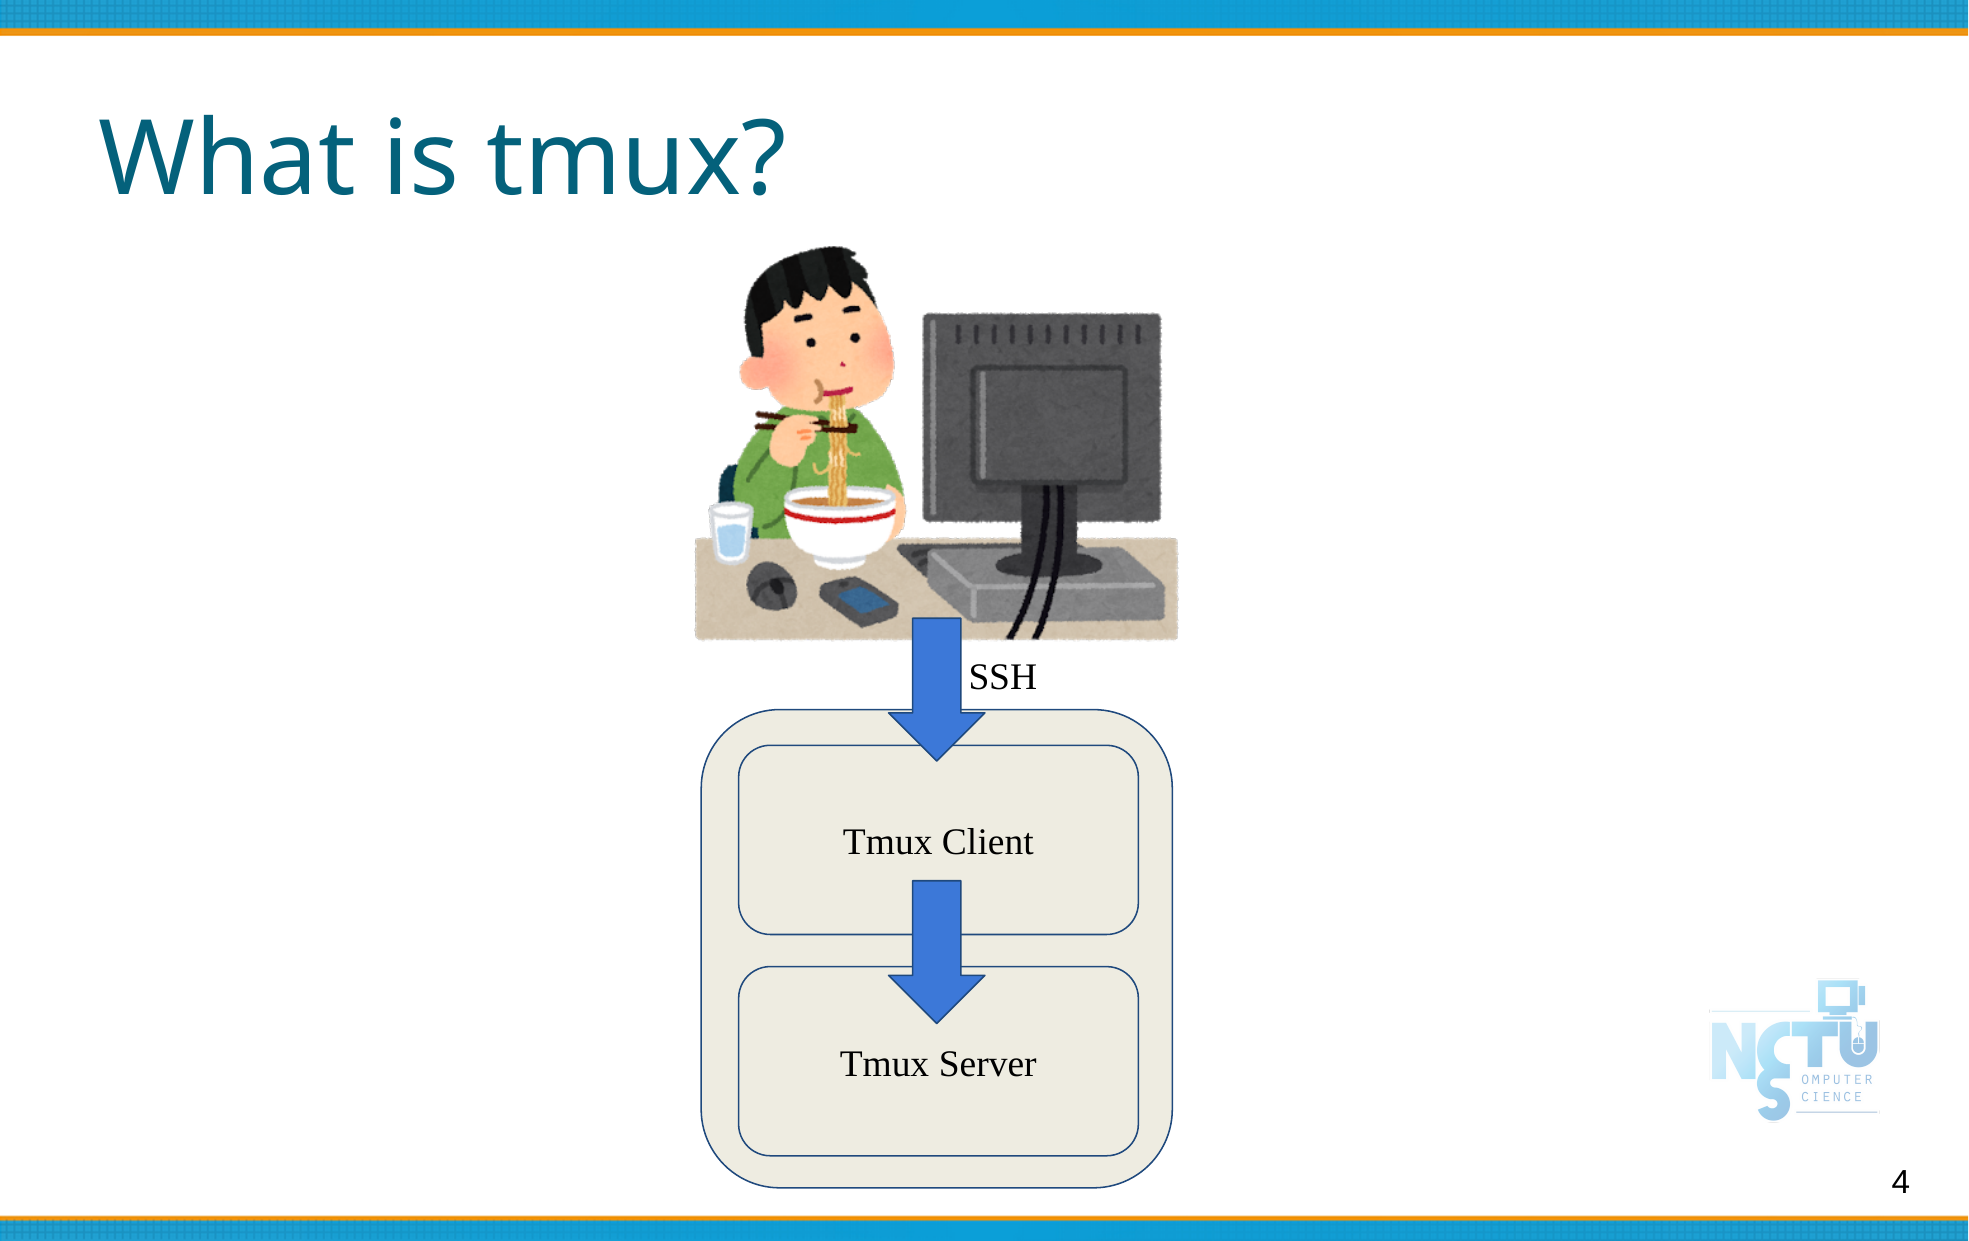

# What is tmux?
SSH
Tmux Client
Tmux Server